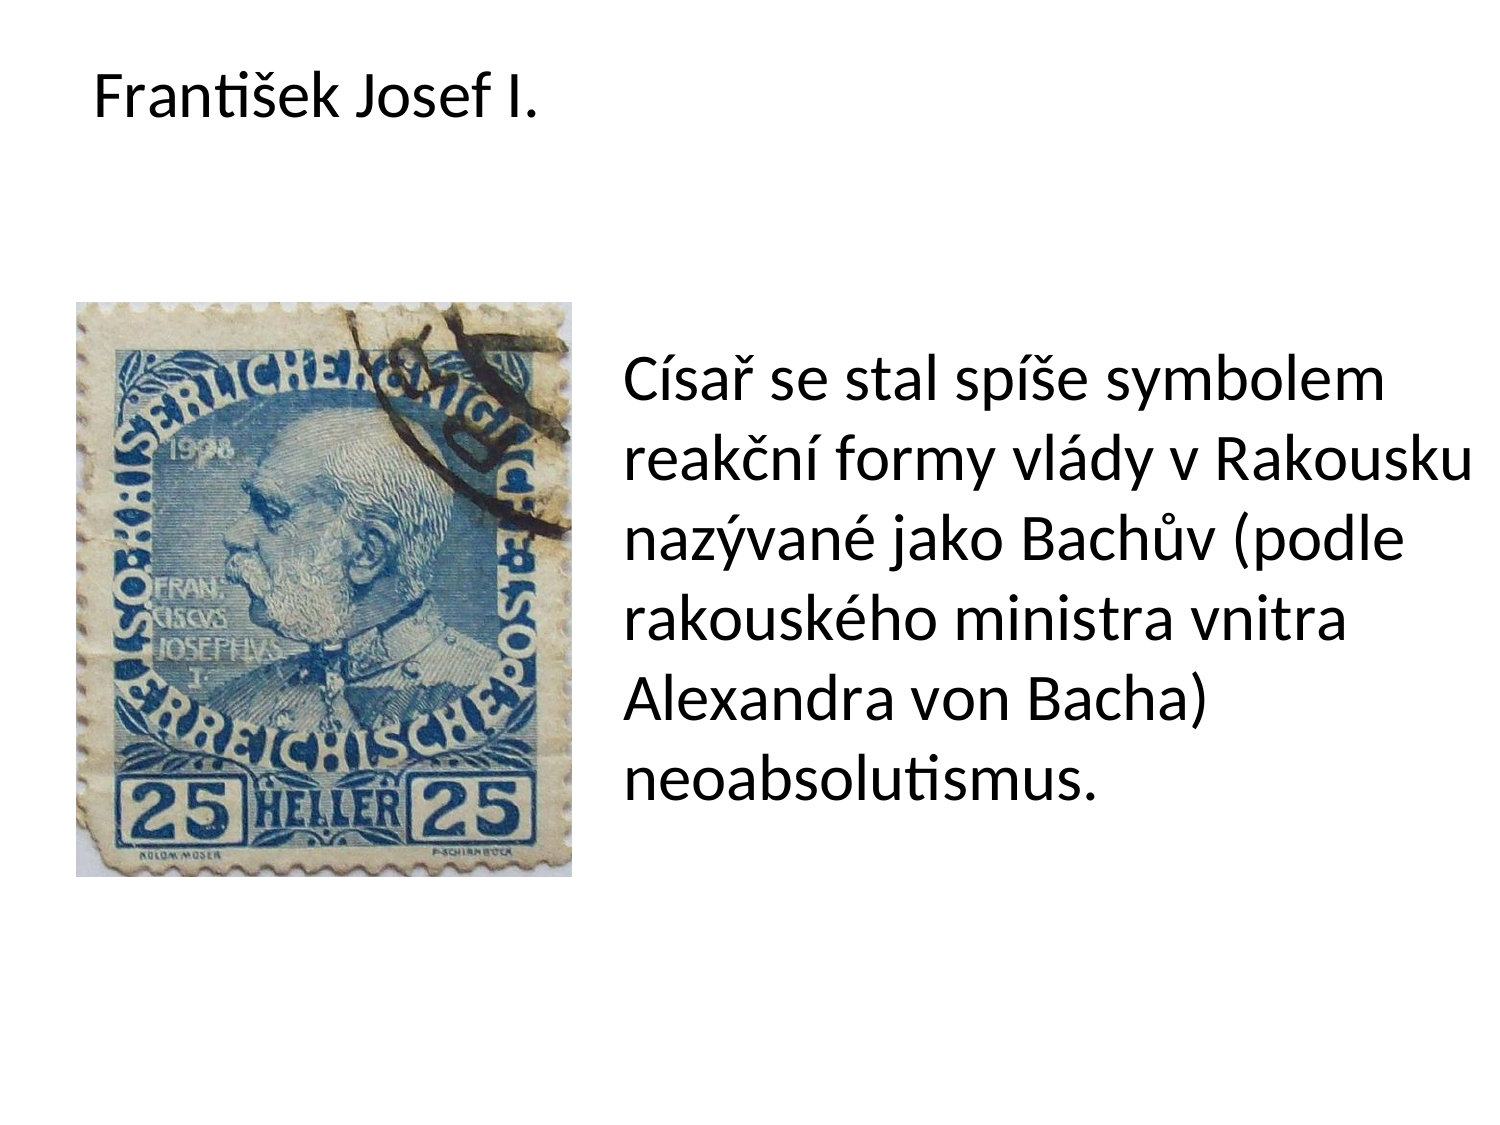

František Josef I.
Císař se stal spíše symbolem
reakční formy vlády v Rakousku nazývané jako Bachův (podle rakouského ministra vnitra Alexandra von Bacha) neoabsolutismus.